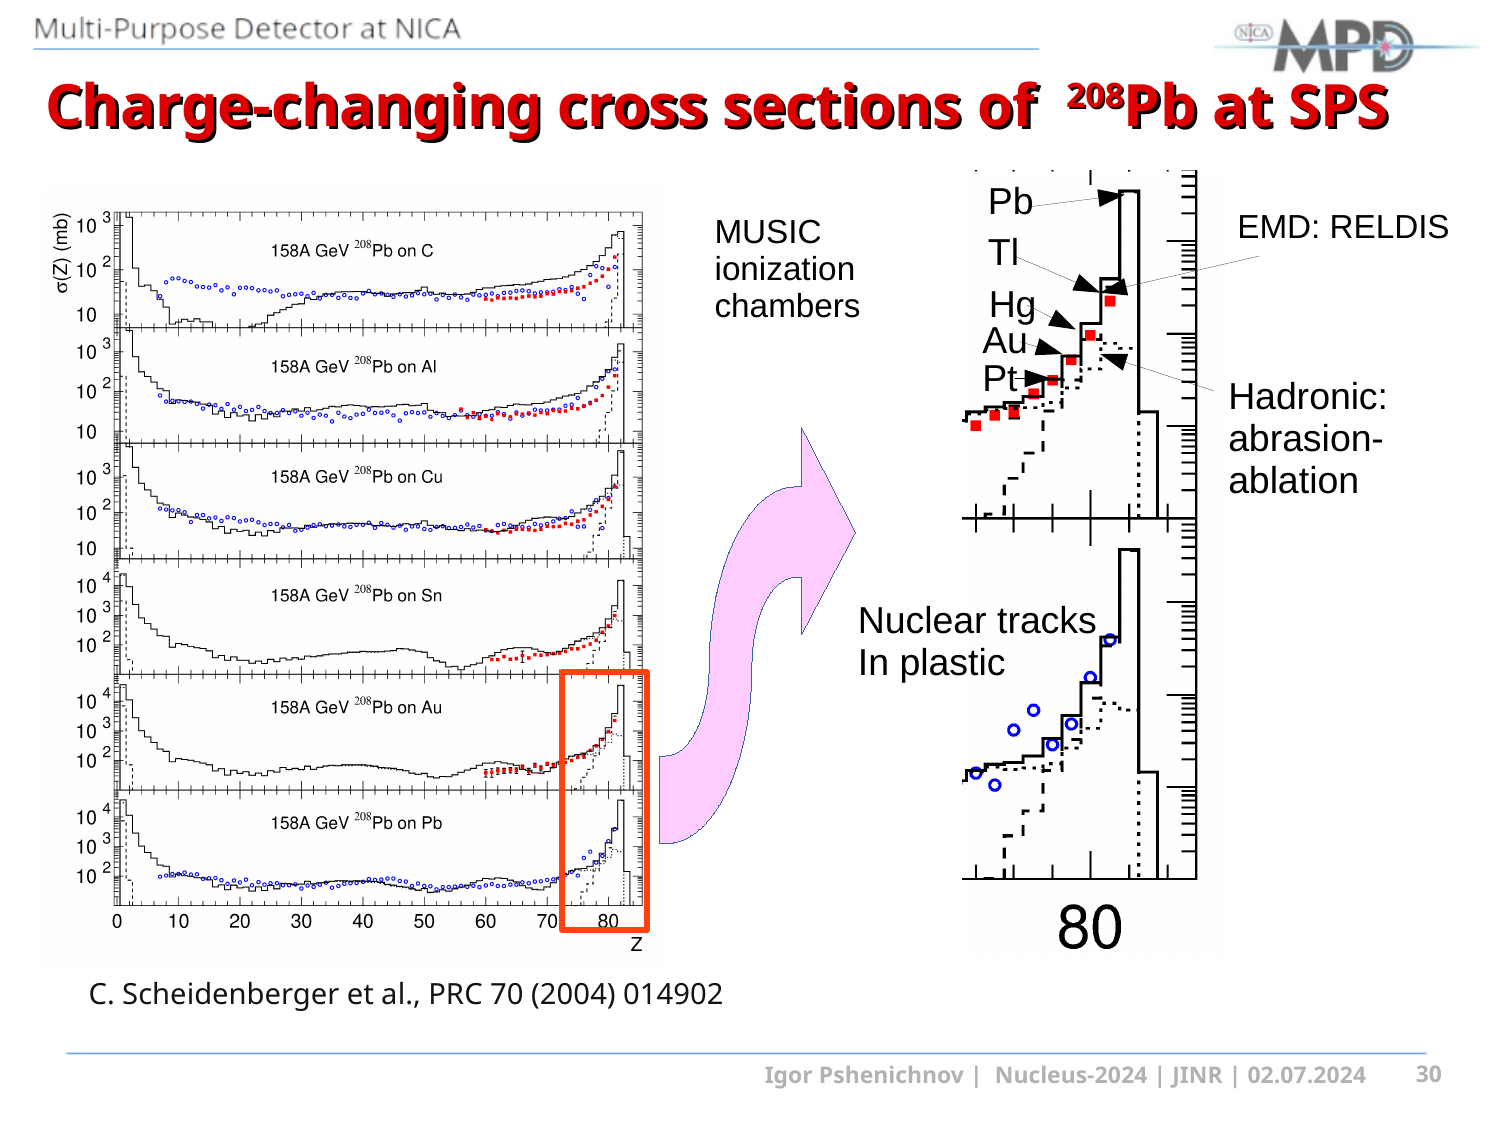

# Charge-changing cross sections of 208Pb at SPS
Pb
EMD: RELDIS
MUSIC ionization chambers
Tl
Hg
Au
Pt
Hadronic: abrasion-ablation
Nuclear tracks
In plastic
C. Scheidenberger et al., PRC 70 (2004) 014902
 Igor Pshenichnov | Nucleus-2024 | JINR | 02.07.2024